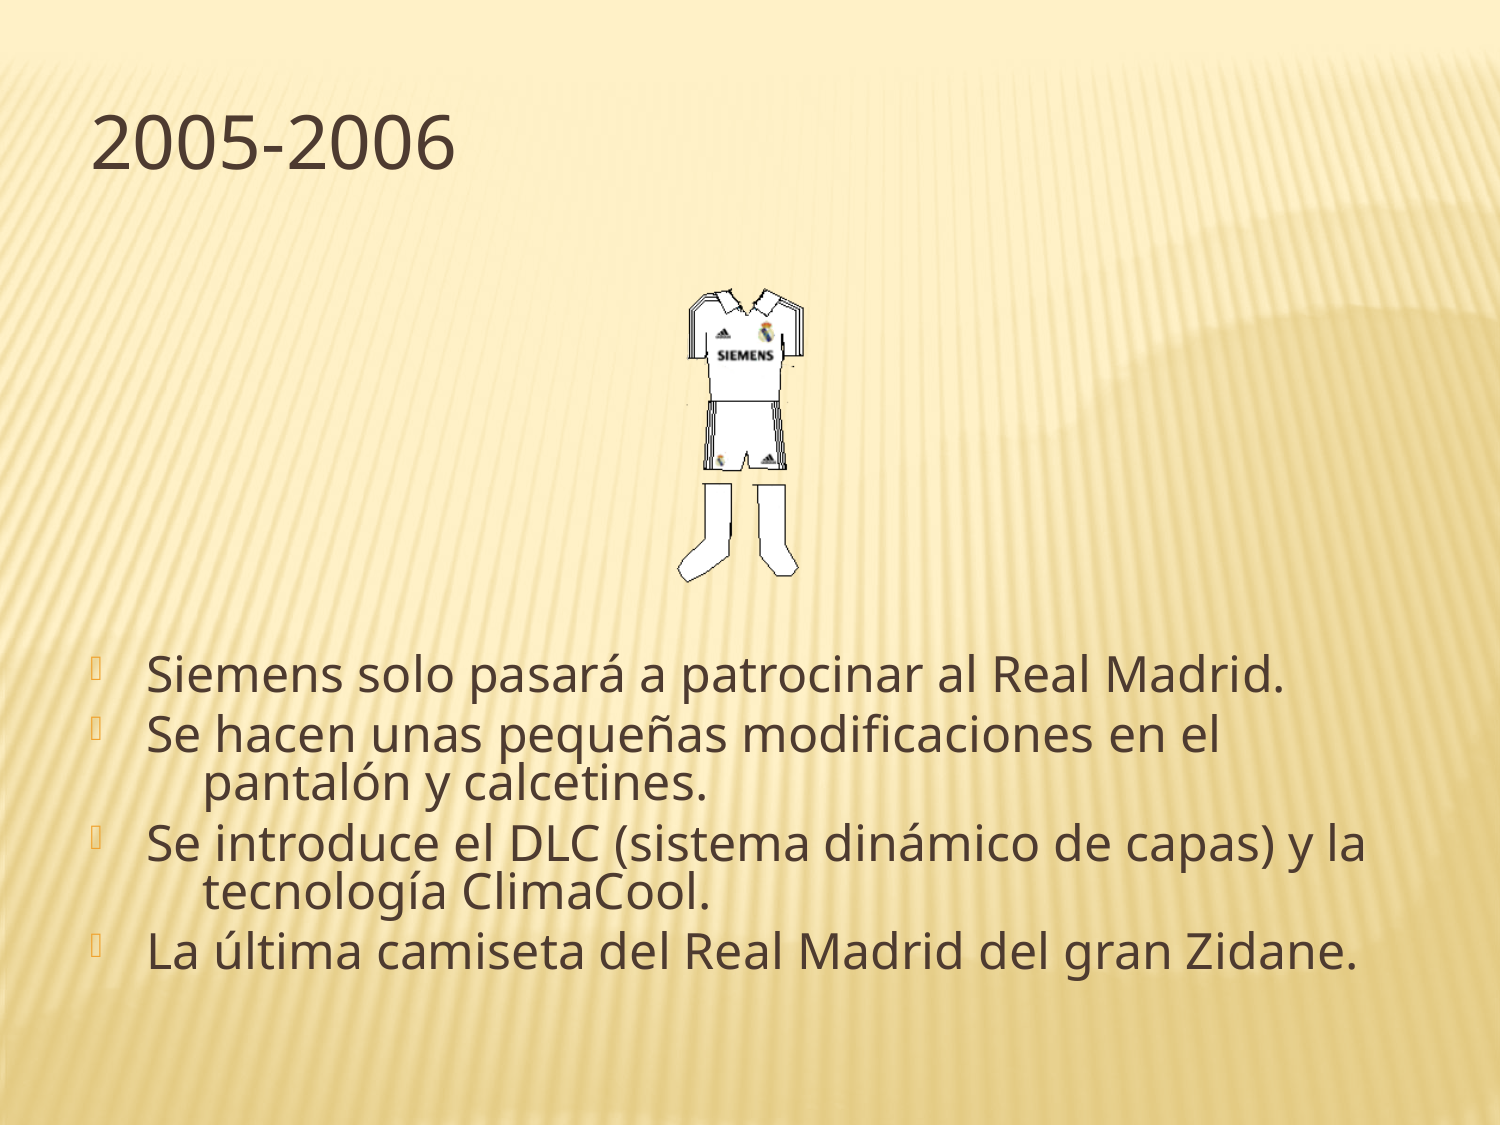

# 2005-2006
Siemens solo pasará a patrocinar al Real Madrid.
Se hacen unas pequeñas modificaciones en el pantalón y calcetines.
Se introduce el DLC (sistema dinámico de capas) y la tecnología ClimaCool.
La última camiseta del Real Madrid del gran Zidane.